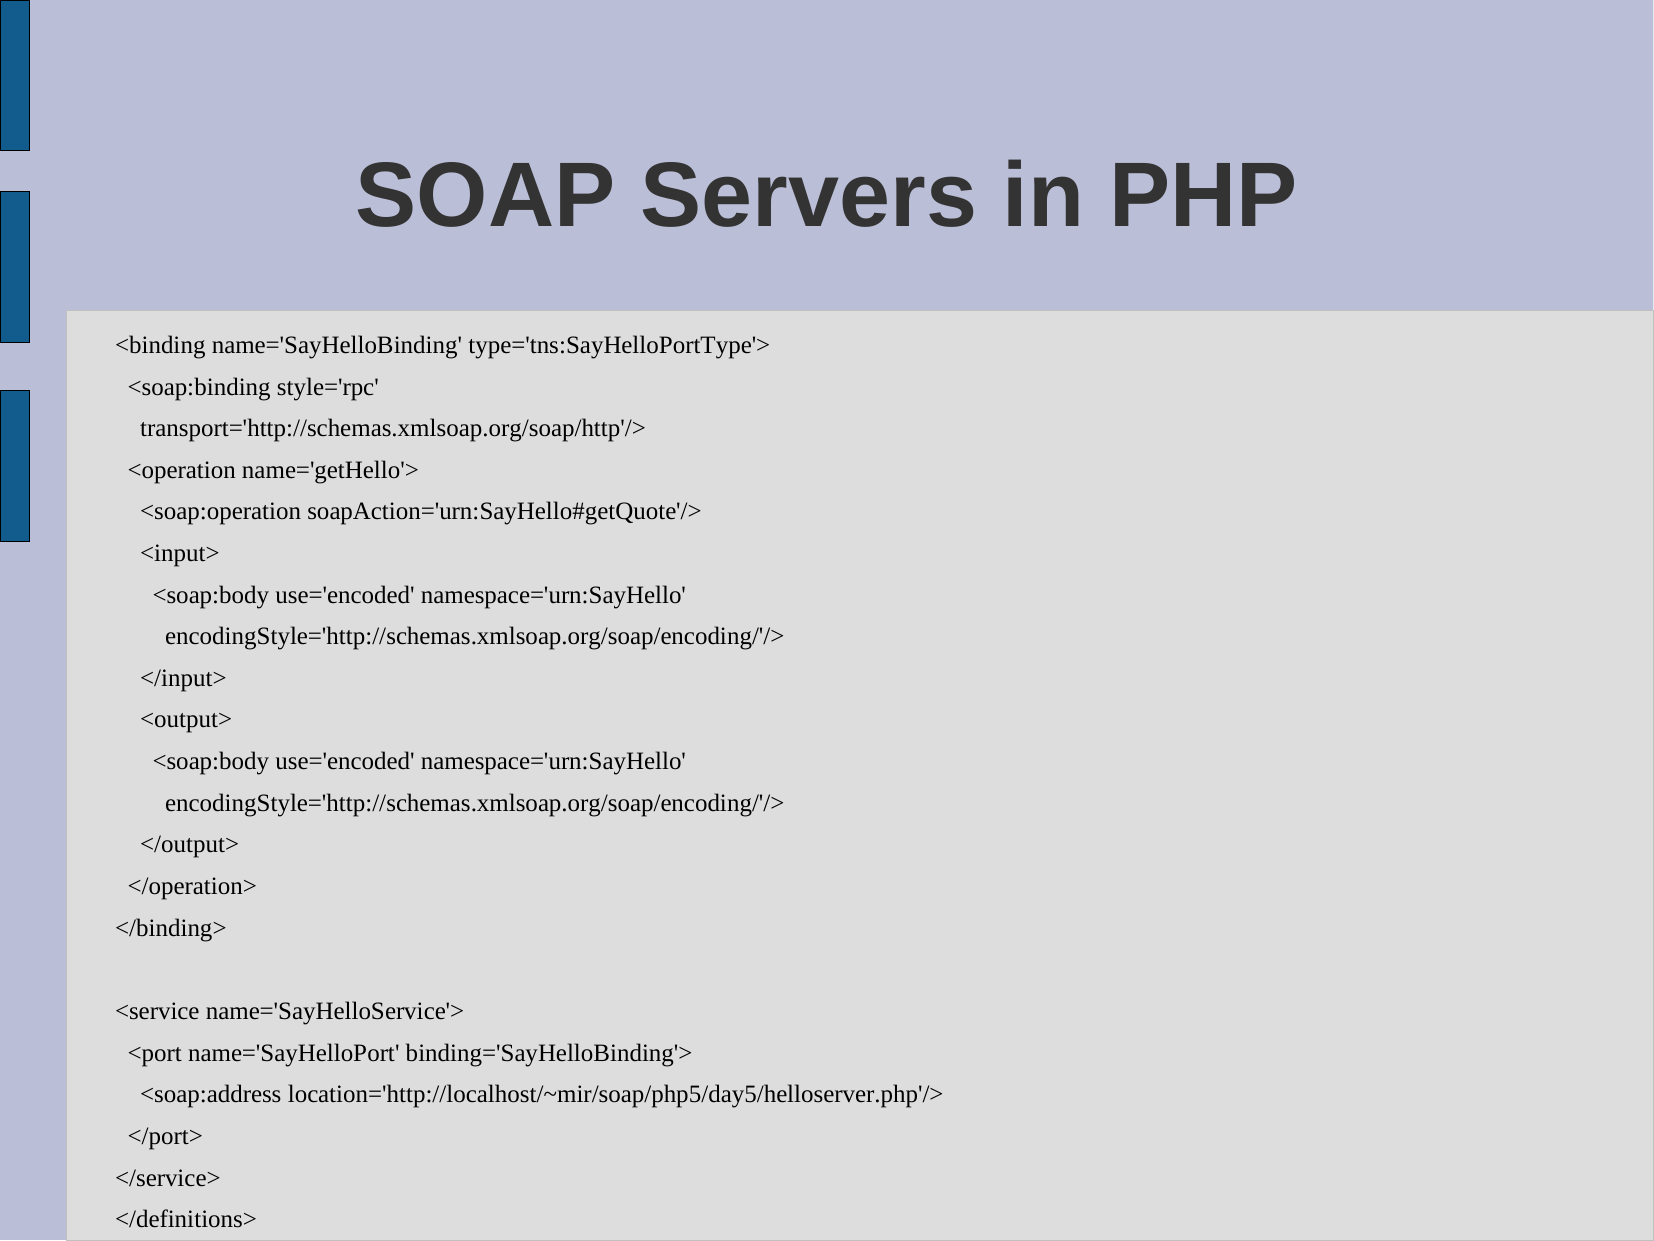

# SOAP Servers in PHP
<binding name='SayHelloBinding' type='tns:SayHelloPortType'>
 <soap:binding style='rpc'
 transport='http://schemas.xmlsoap.org/soap/http'/>
 <operation name='getHello'>
 <soap:operation soapAction='urn:SayHello#getQuote'/>
 <input>
 <soap:body use='encoded' namespace='urn:SayHello'
 encodingStyle='http://schemas.xmlsoap.org/soap/encoding/'/>
 </input>
 <output>
 <soap:body use='encoded' namespace='urn:SayHello'
 encodingStyle='http://schemas.xmlsoap.org/soap/encoding/'/>
 </output>
 </operation>
</binding>
<service name='SayHelloService'>
 <port name='SayHelloPort' binding='SayHelloBinding'>
 <soap:address location='http://localhost/~mir/soap/php5/day5/helloserver.php'/>
 </port>
</service>
</definitions>